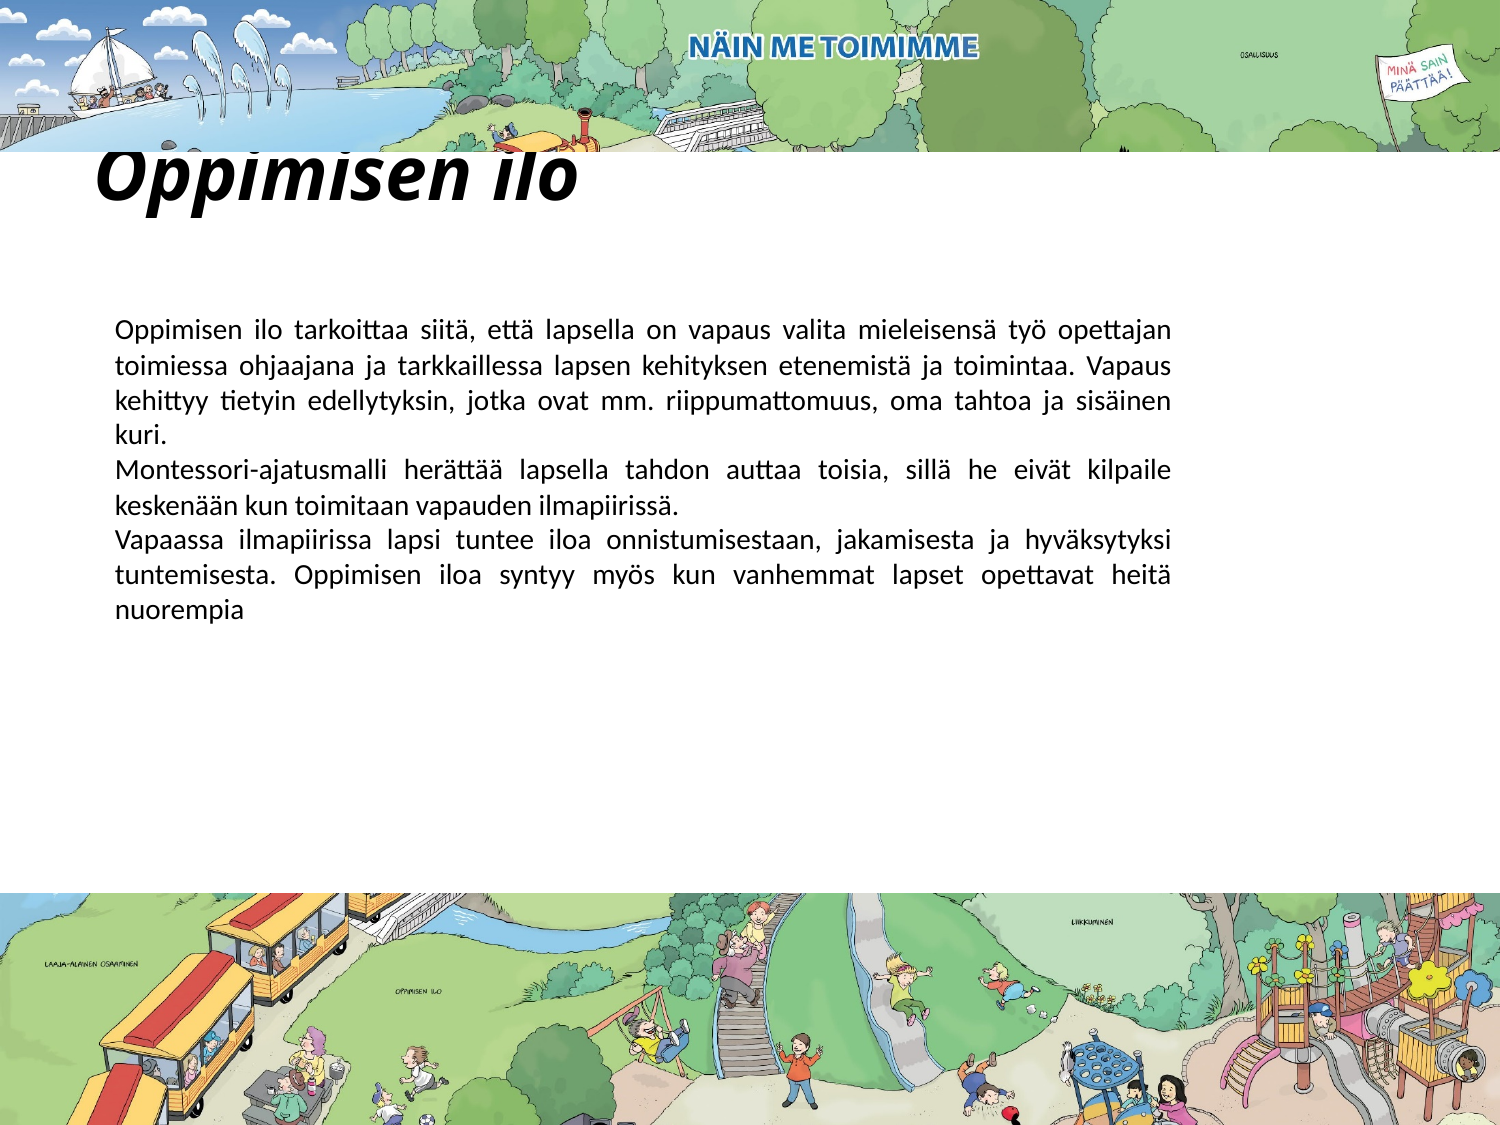

Oppimisen ilo
Oppimisen ilo tarkoittaa siitä, että lapsella on vapaus valita mieleisensä työ opettajan toimiessa ohjaajana ja tarkkaillessa lapsen kehityksen etenemistä ja toimintaa. Vapaus kehittyy tietyin edellytyksin, jotka ovat mm. riippumattomuus, oma tahtoa ja sisäinen kuri.
Montessori-ajatusmalli herättää lapsella tahdon auttaa toisia, sillä he eivät kilpaile keskenään kun toimitaan vapauden ilmapiirissä.
Vapaassa ilmapiirissa lapsi tuntee iloa onnistumisestaan, jakamisesta ja hyväksytyksi tuntemisesta. Oppimisen iloa syntyy myös kun vanhemmat lapset opettavat heitä nuorempia